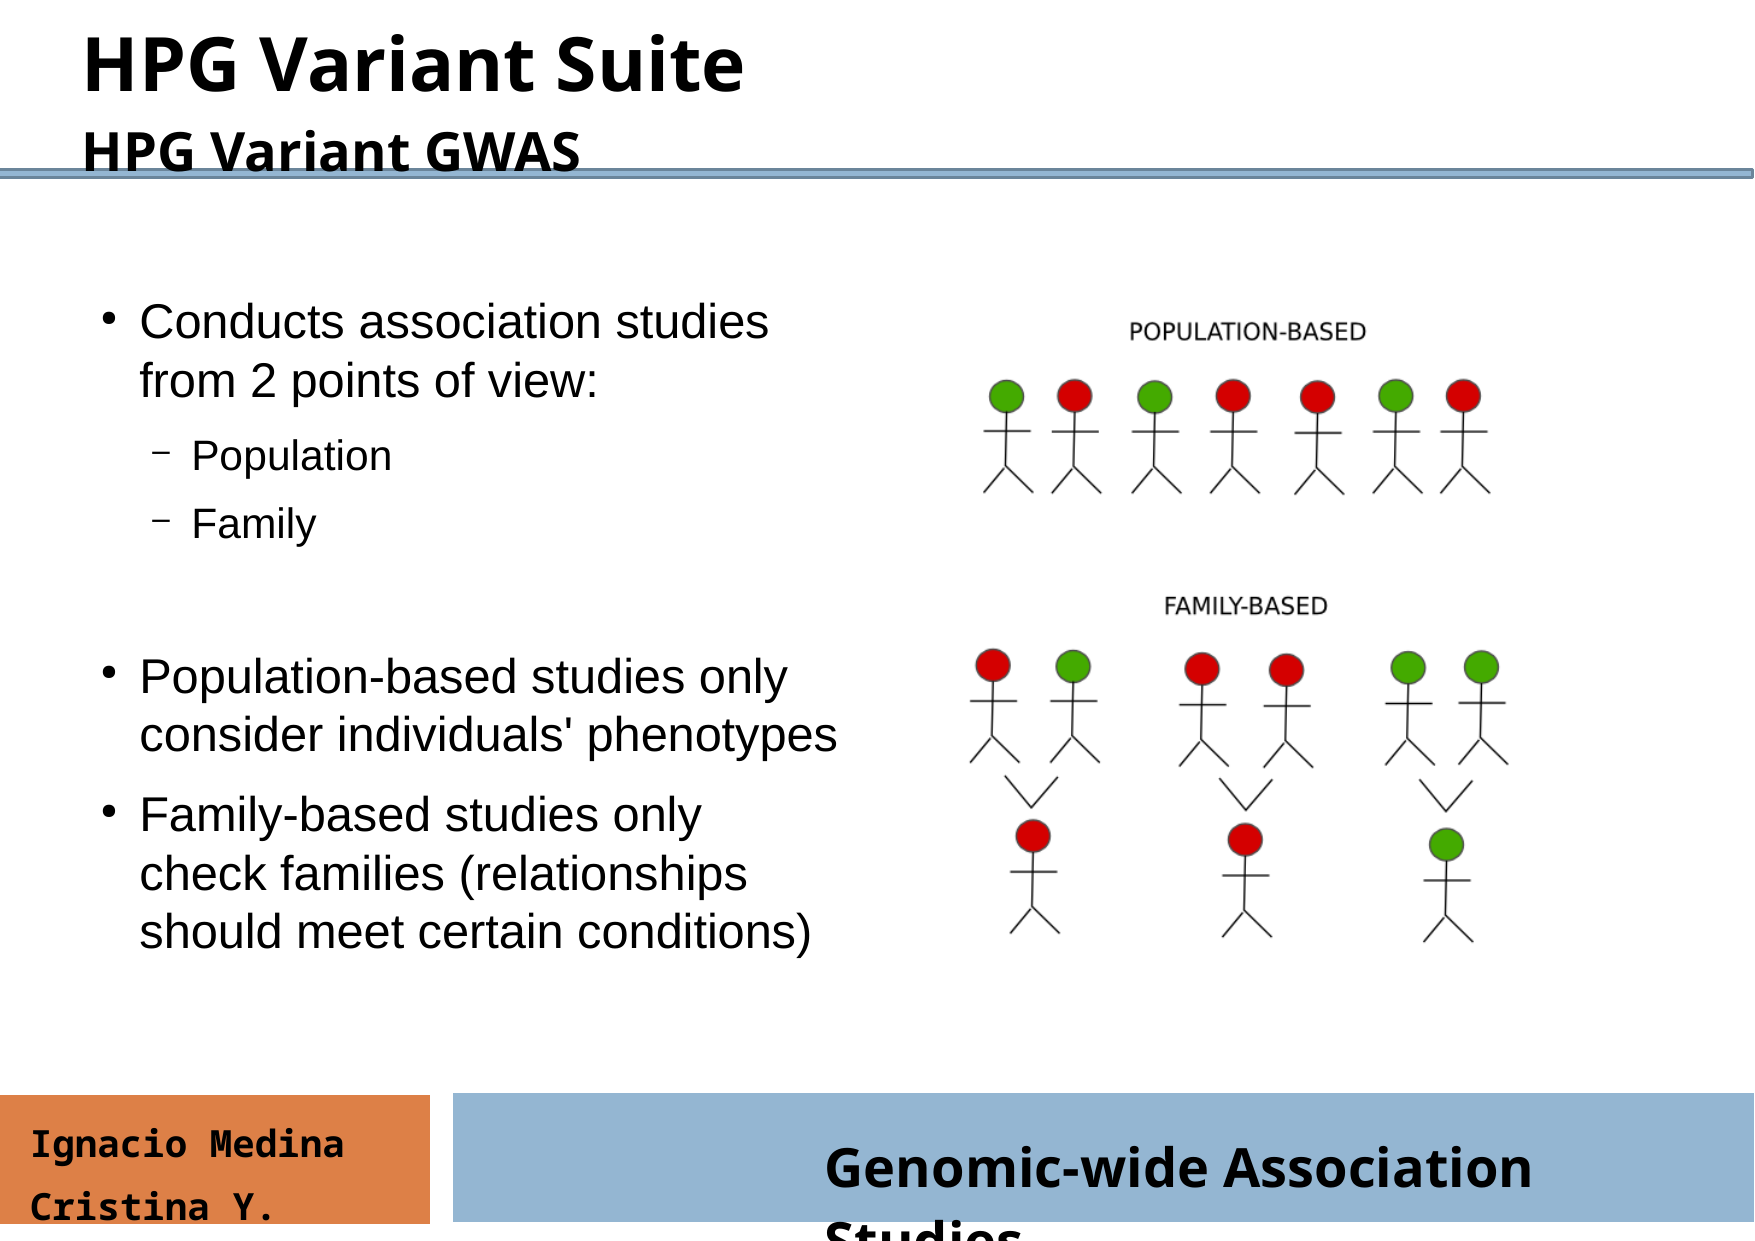

HPG Variant Suite
HPG Variant GWAS
# Conducts association studies from 2 points of view:
Population
Family
Population-based studies only consider individuals' phenotypes
Family-based studies only check families (relationships should meet certain conditions)
Ignacio Medina
Cristina Y. González
Genomic-wide Association Studies